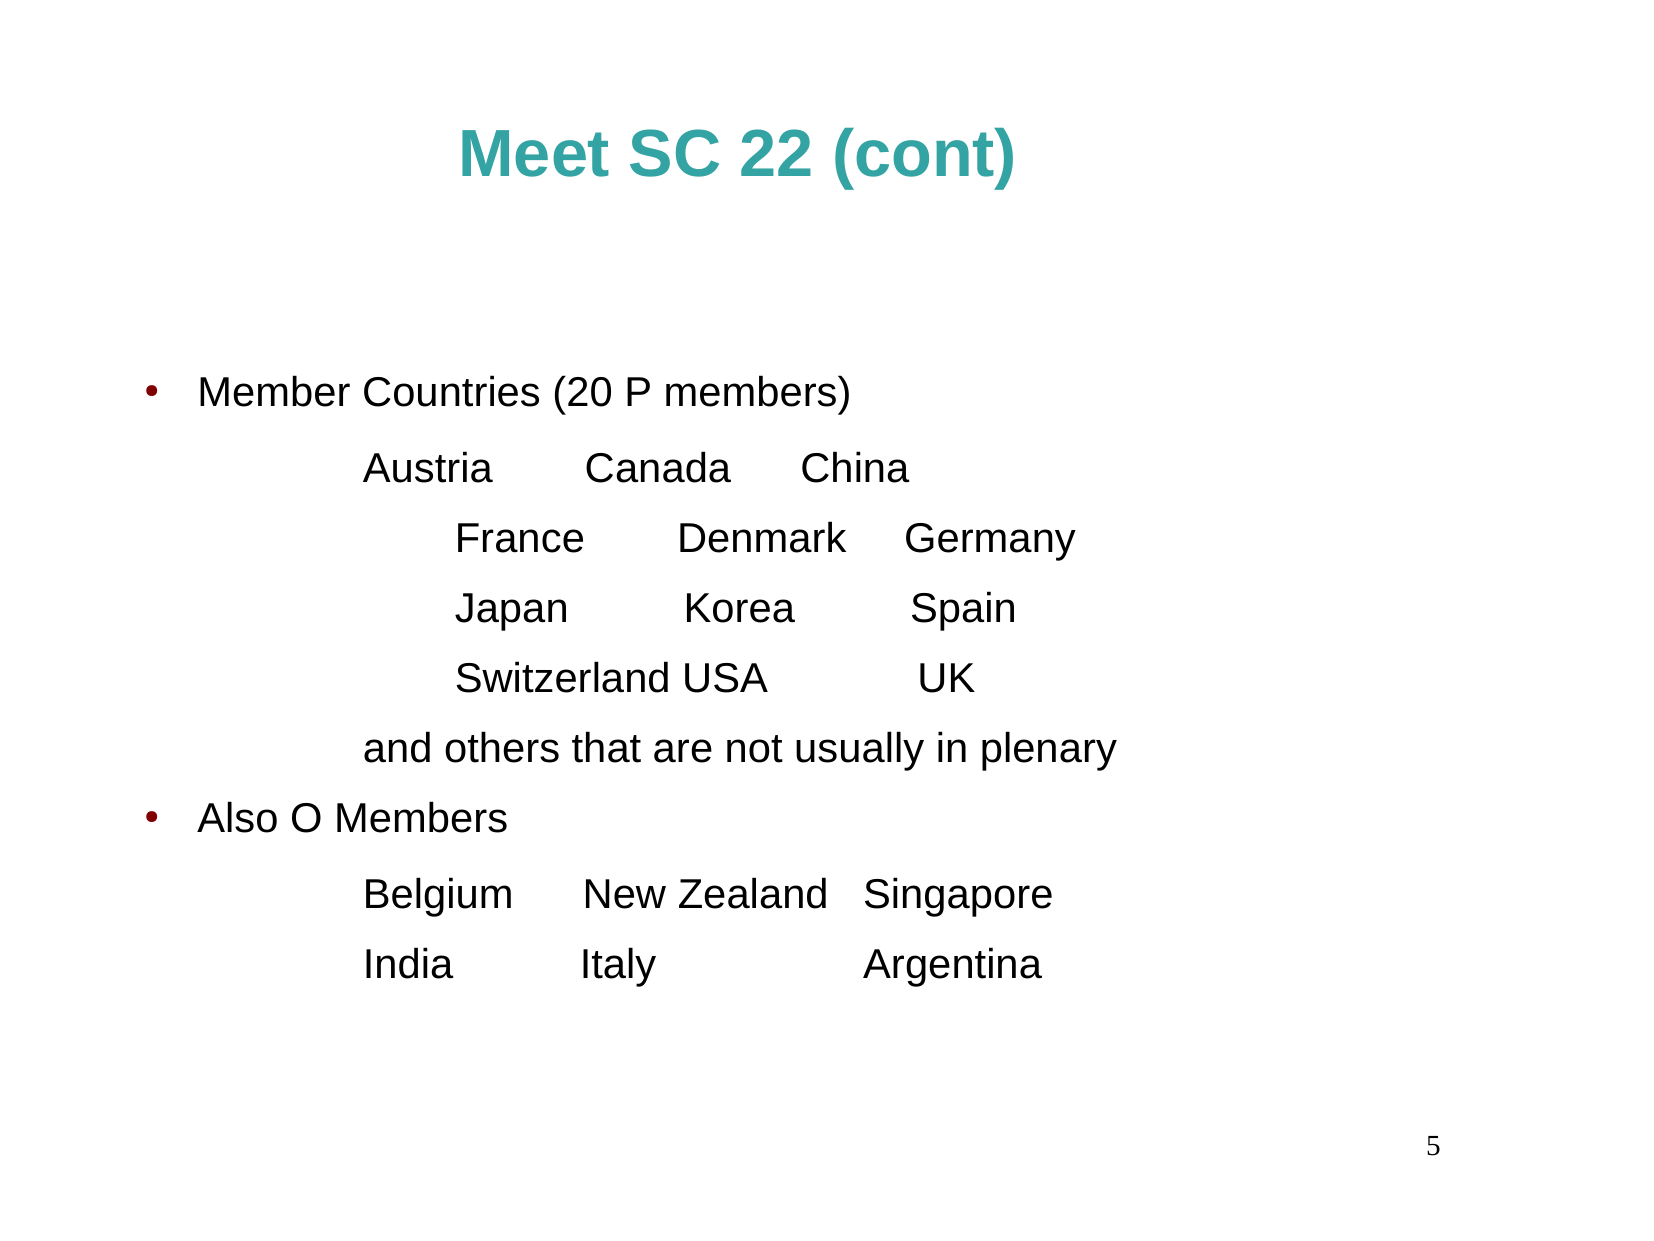

# Meet SC 22 (cont)
Member Countries (20 P members)
Austria Canada China
 France Denmark Germany
 Japan Korea Spain
 Switzerland USA UK
and others that are not usually in plenary
Also O Members
Belgium New Zealand Singapore
India Italy Argentina
5